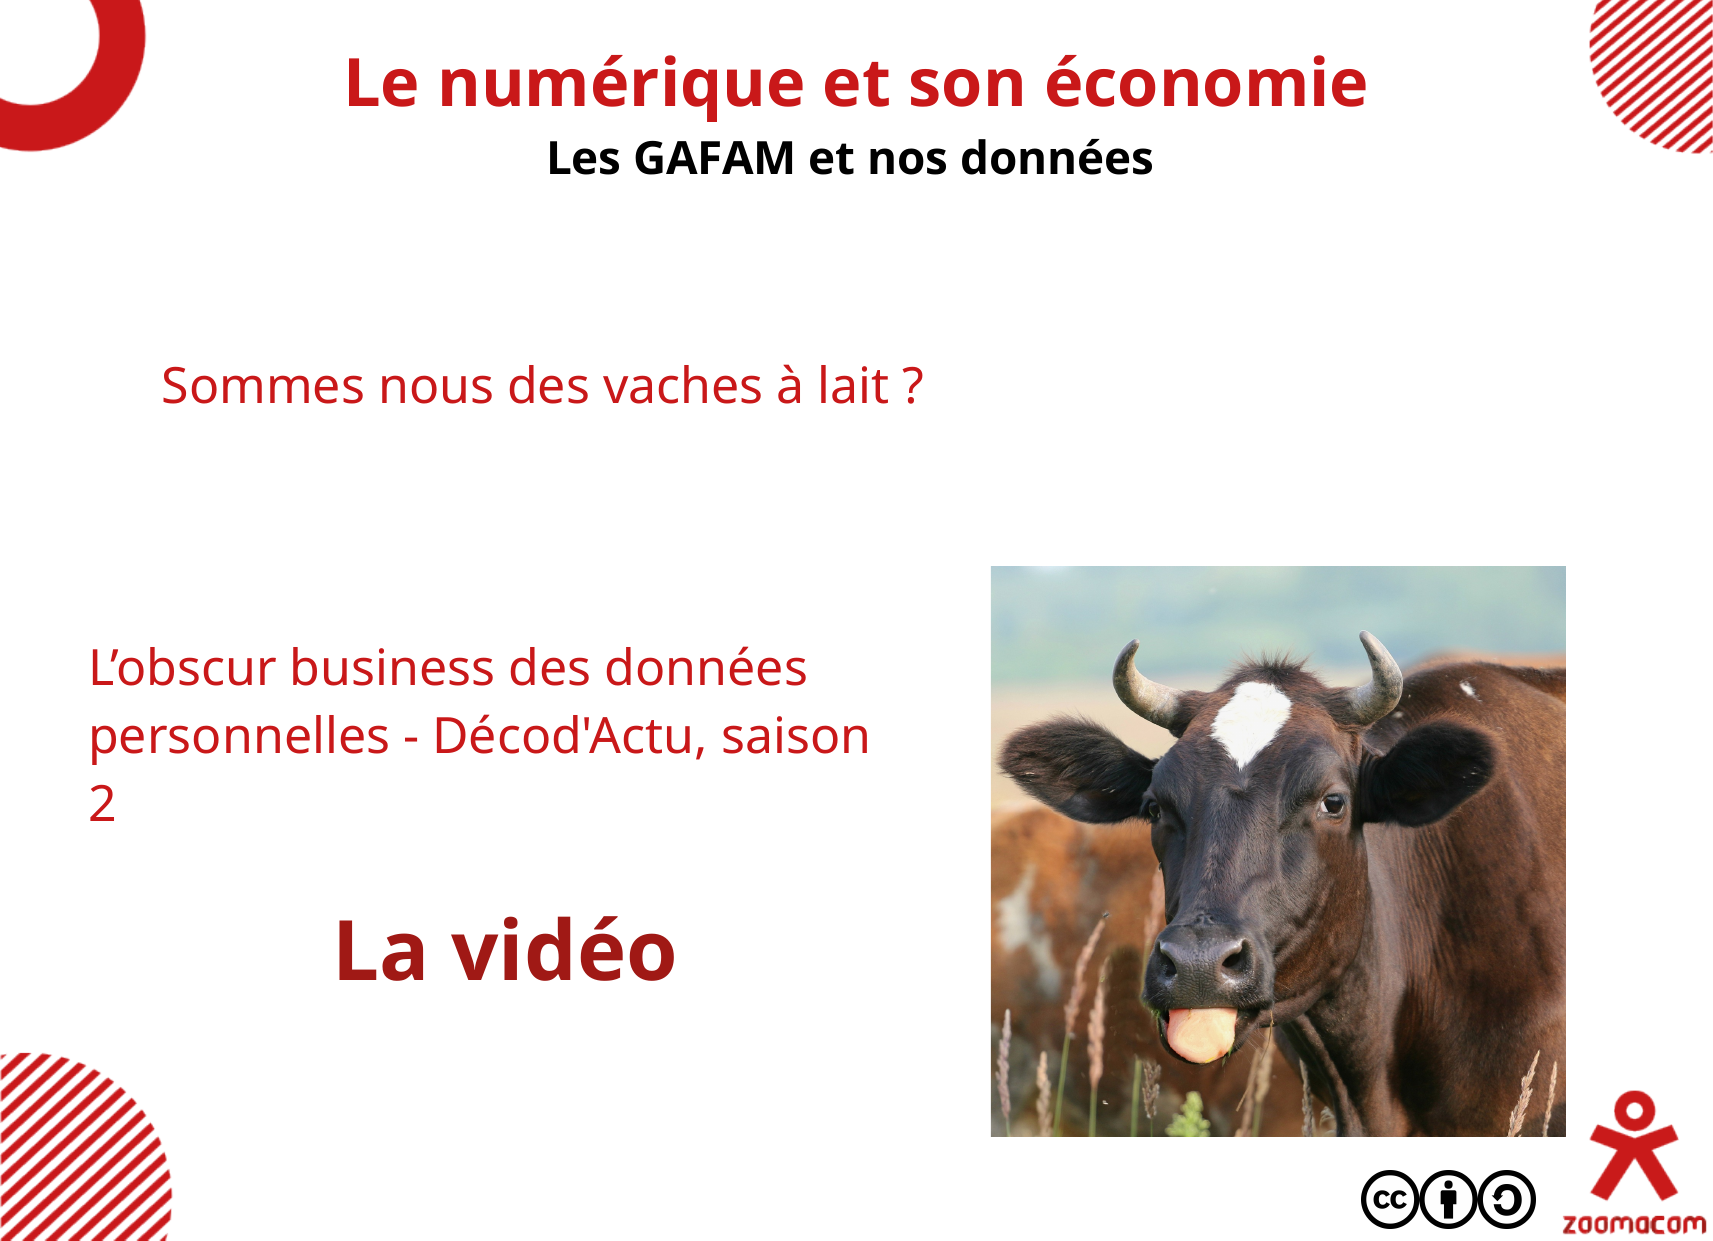

# Le numérique et son économie Les GAFAM et nos données
Sommes nous des vaches à lait ?
L’obscur business des données personnelles - Décod'Actu, saison 2
La vidéo